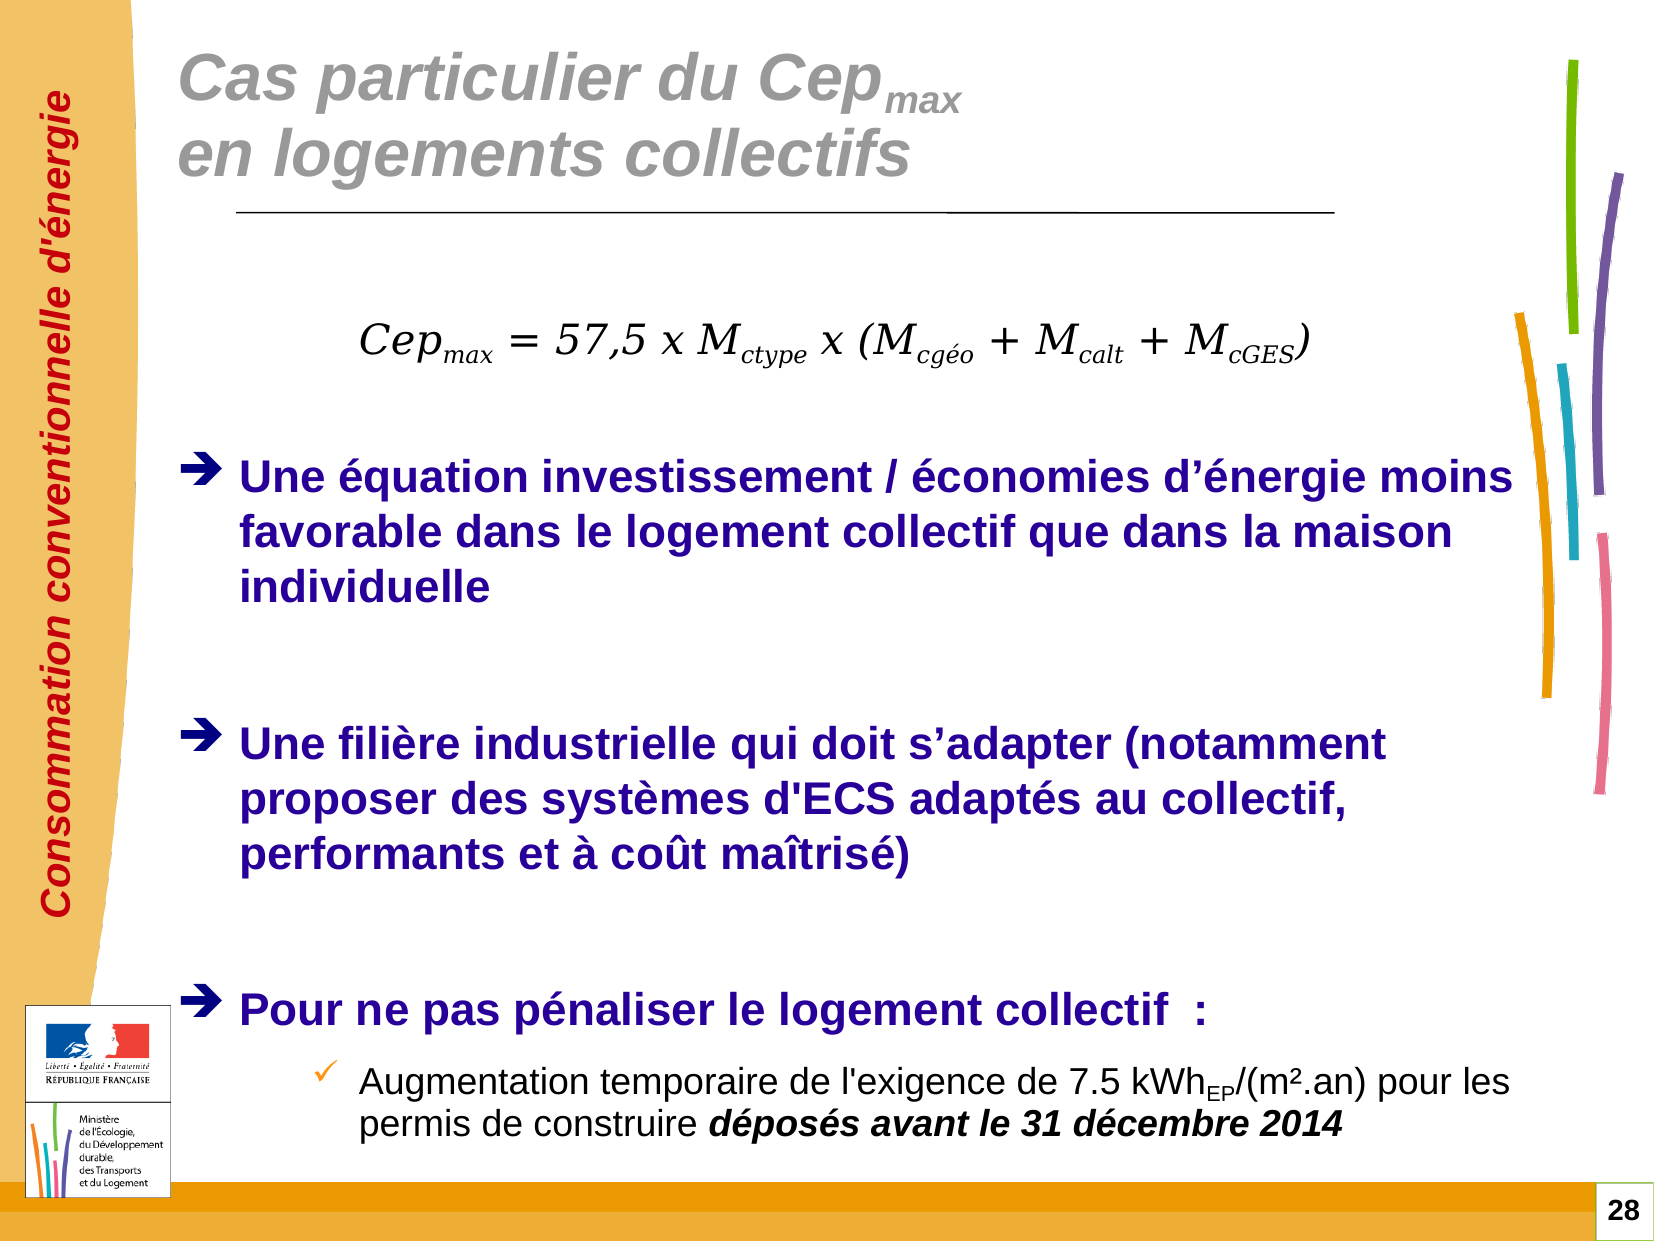

Cas particulier du Cepmax
en logements collectifs
# Cepmax = 57,5 x Mctype x (Mcgéo + Mcalt + McGES)
Une équation investissement / économies d’énergie moins favorable dans le logement collectif que dans la maison individuelle
Une filière industrielle qui doit s’adapter (notamment proposer des systèmes d'ECS adaptés au collectif, performants et à coût maîtrisé)
Pour ne pas pénaliser le logement collectif :
Augmentation temporaire de l'exigence de 7.5 kWhEP/(m².an) pour les permis de construire déposés avant le 31 décembre 2014
Consommation conventionnelle d'énergie
28